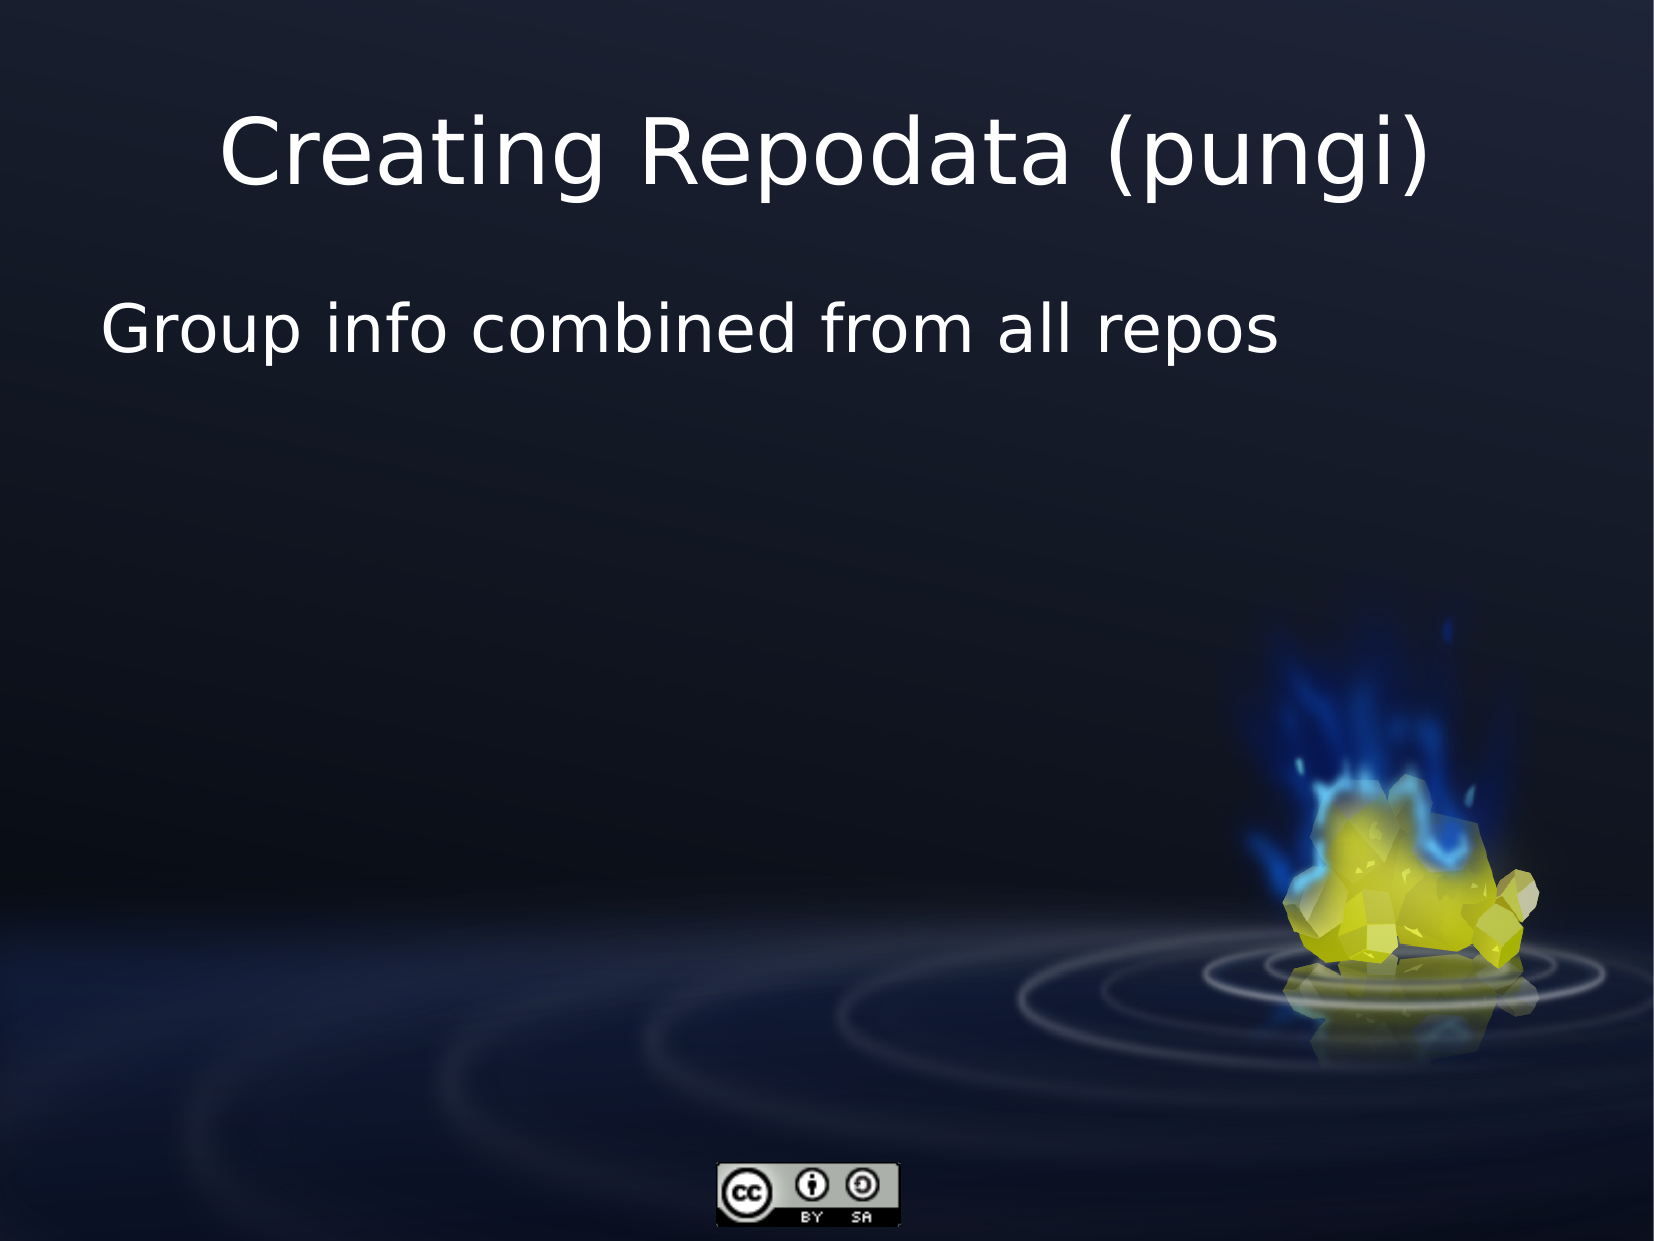

# Creating Repodata (pungi)
Group info combined from all repos